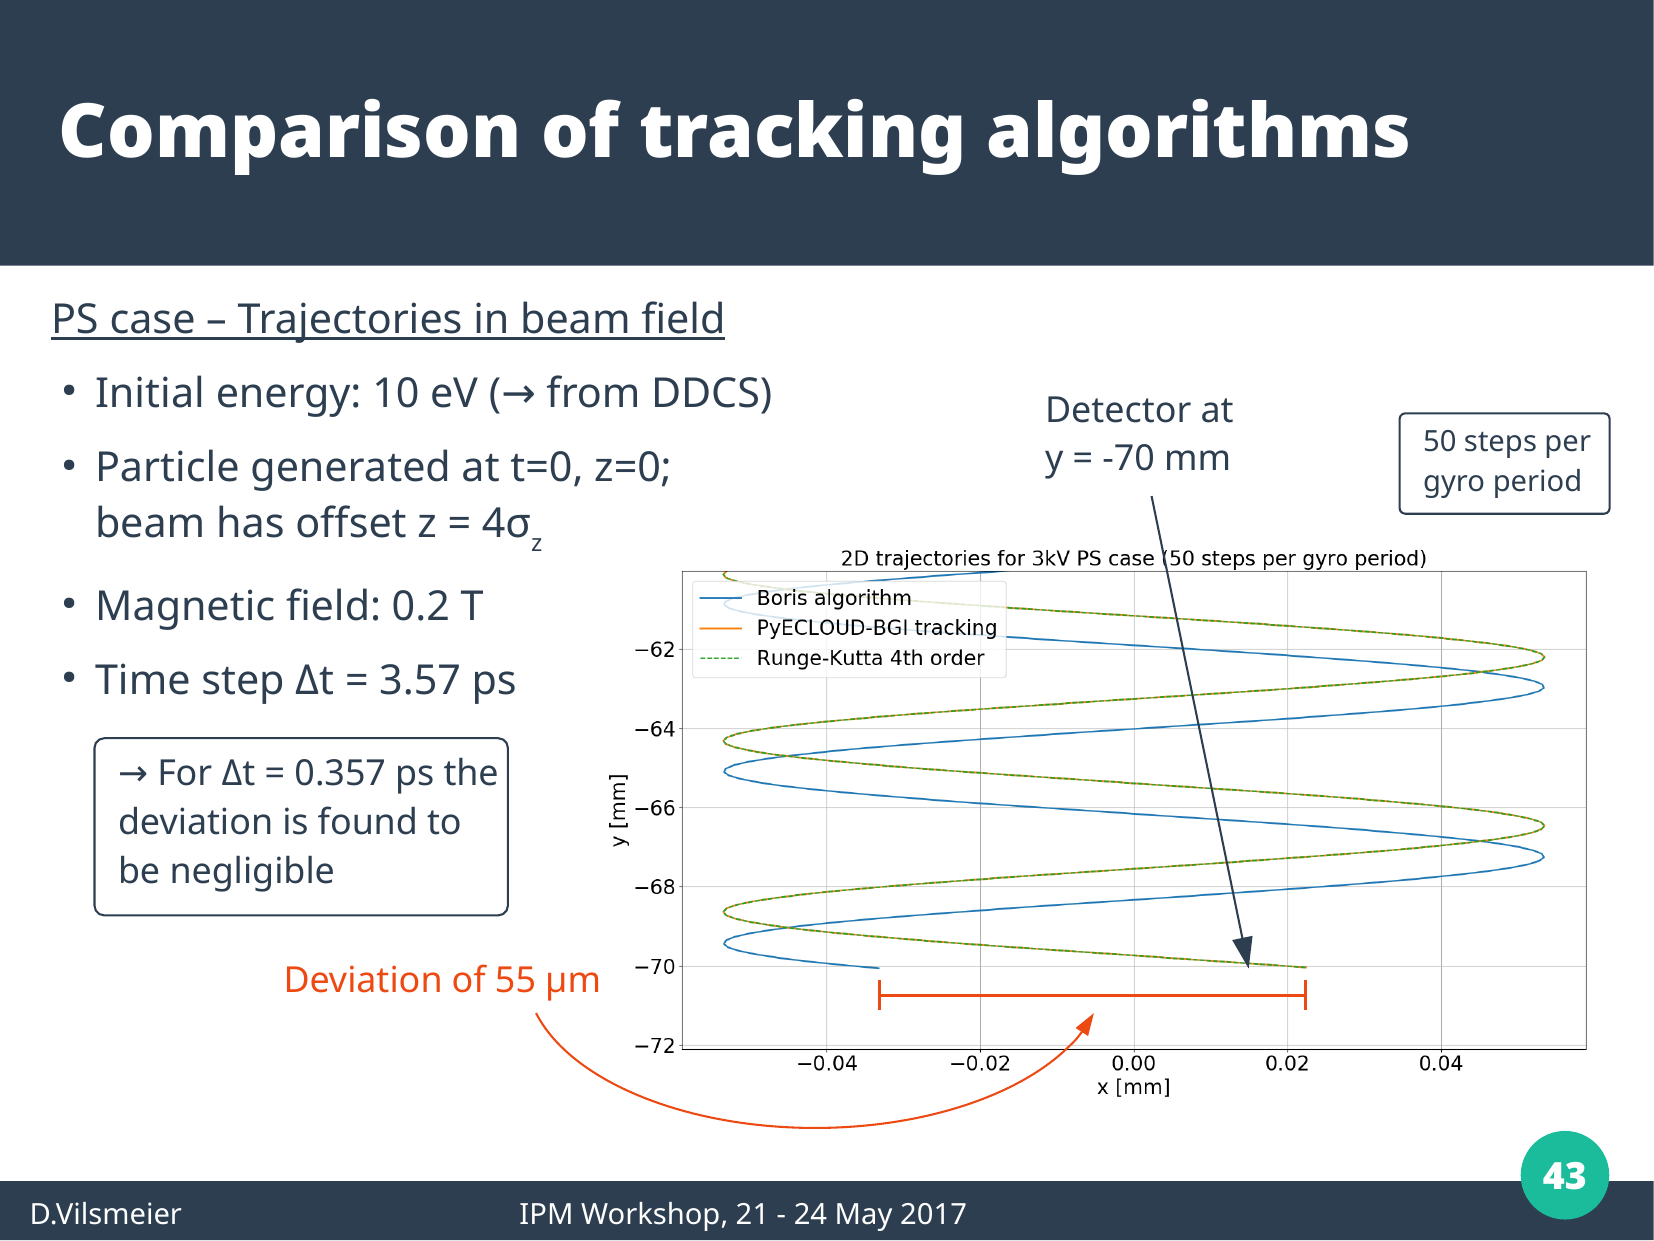

# Comparison of tracking algorithms
PS case – Trajectories in beam field
Initial energy: 10 eV (→ from DDCS)
Particle generated at t=0, z=0; beam has offset z = 4σz
Magnetic field: 0.2 T
Time step Δt = 3.57 ps
Detector at
y = -70 mm
50 steps per gyro period
→ For Δt = 0.357 ps the deviation is found to be negligible
Deviation of 55 μm
43
D.Vilsmeier IPM Workshop, 21 - 24 May 2017